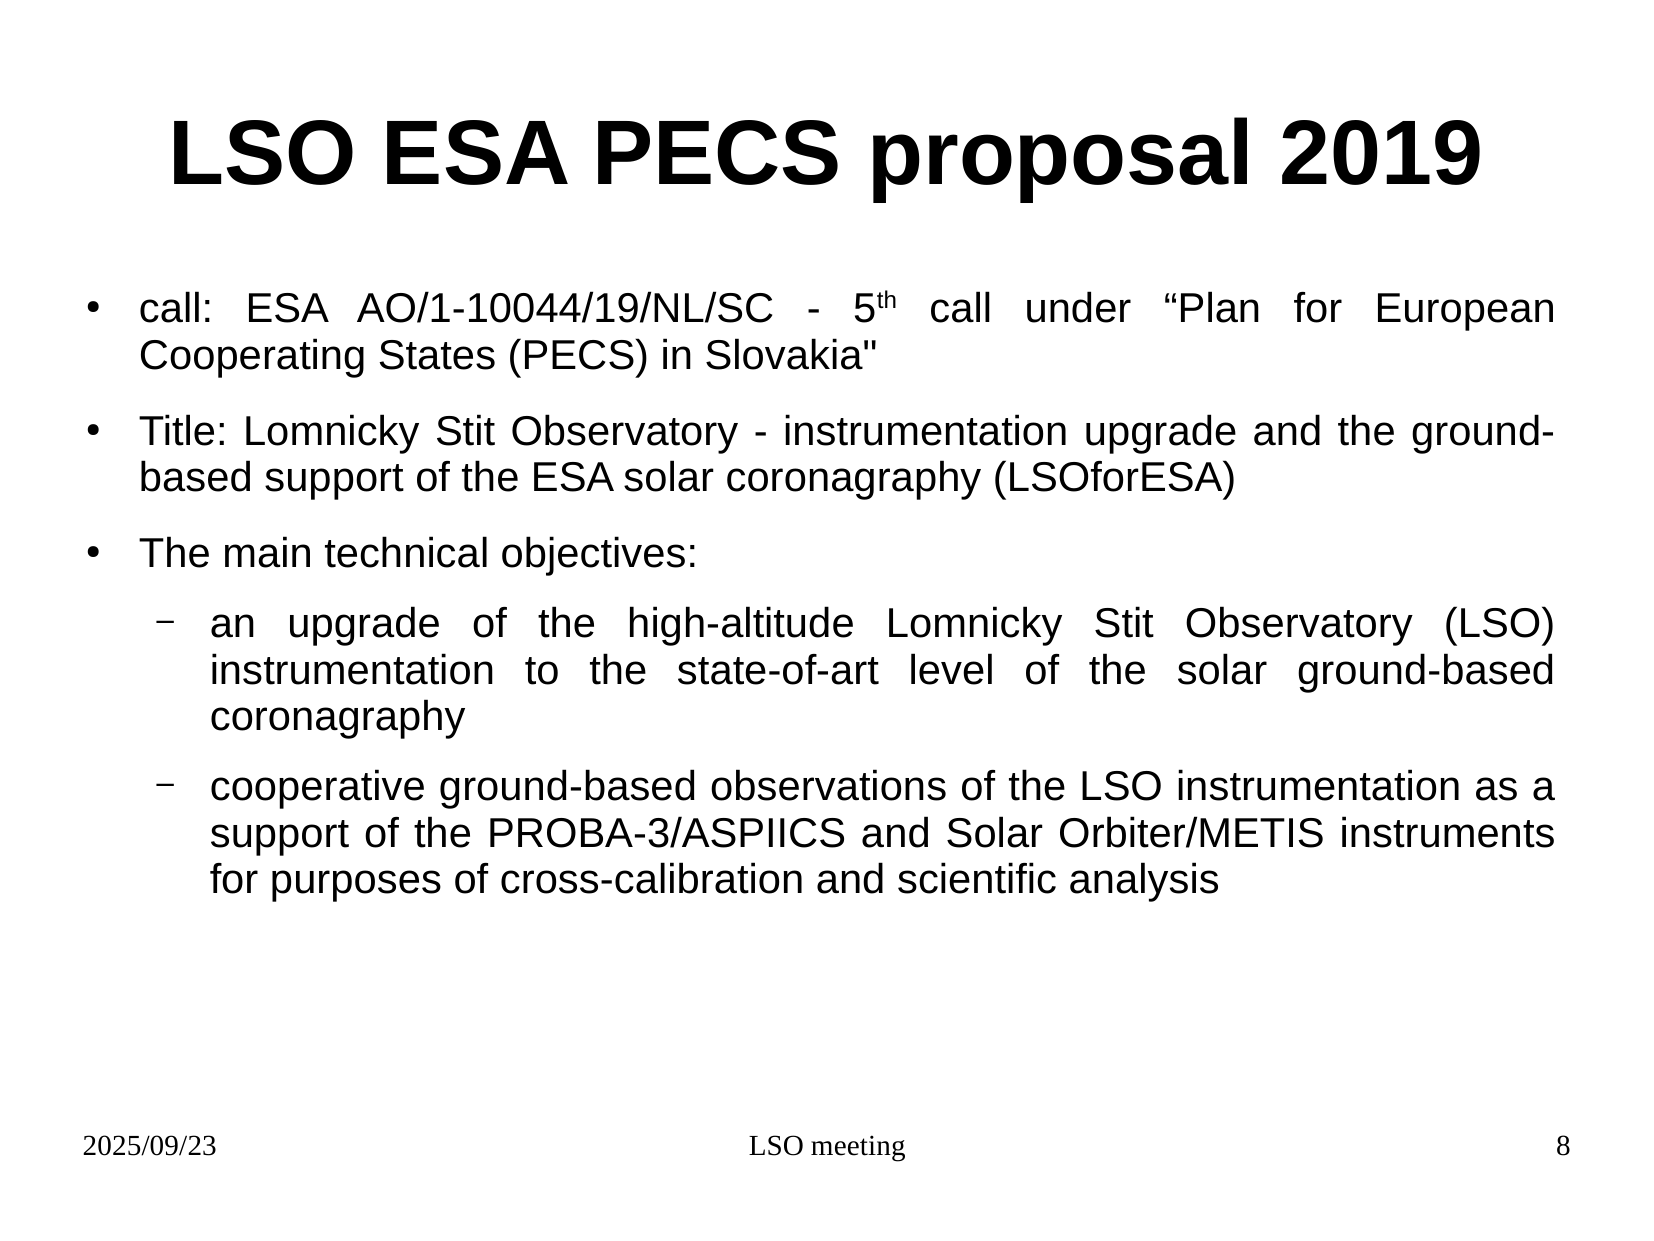

# LSO ESA PECS proposal 2019
call: ESA AO/1-10044/19/NL/SC - 5th call under “Plan for European Cooperating States (PECS) in Slovakia"
Title: Lomnicky Stit Observatory - instrumentation upgrade and the ground-based support of the ESA solar coronagraphy (LSOforESA)
The main technical objectives:
an upgrade of the high-altitude Lomnicky Stit Observatory (LSO) instrumentation to the state-of-art level of the solar ground-based coronagraphy
cooperative ground-based observations of the LSO instrumentation as a support of the PROBA-3/ASPIICS and Solar Orbiter/METIS instruments for purposes of cross-calibration and scientific analysis
2025/09/23
LSO meeting
8